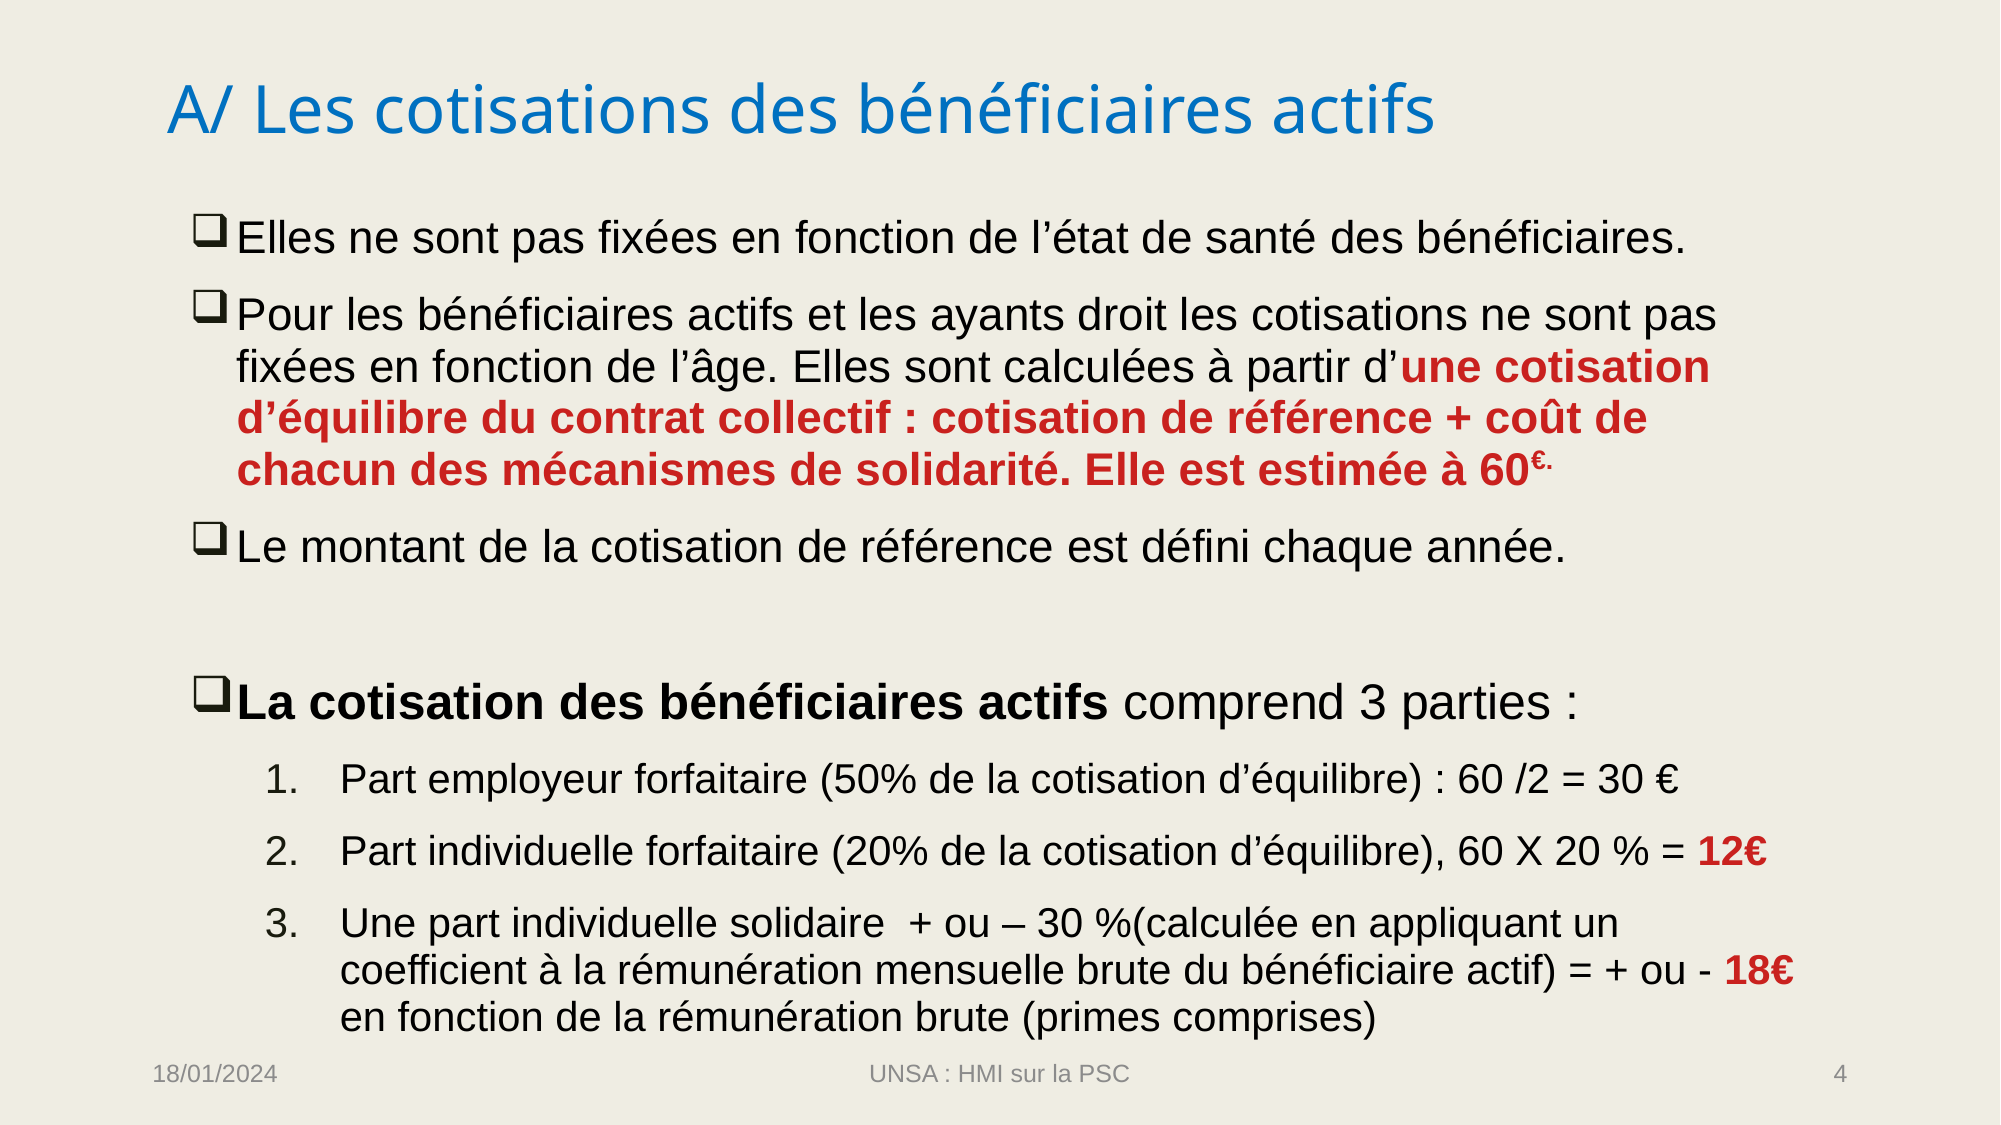

A/ Les cotisations des bénéficiaires actifs
Elles ne sont pas fixées en fonction de l’état de santé des bénéficiaires.
Pour les bénéficiaires actifs et les ayants droit les cotisations ne sont pas fixées en fonction de l’âge. Elles sont calculées à partir d’une cotisation d’équilibre du contrat collectif : cotisation de référence + coût de chacun des mécanismes de solidarité. Elle est estimée à 60€.
Le montant de la cotisation de référence est défini chaque année.
La cotisation des bénéficiaires actifs comprend 3 parties :
Part employeur forfaitaire (50% de la cotisation d’équilibre) : 60 /2 = 30 €
Part individuelle forfaitaire (20% de la cotisation d’équilibre), 60 X 20 % = 12€
Une part individuelle solidaire + ou – 30 %(calculée en appliquant un coefficient à la rémunération mensuelle brute du bénéficiaire actif) = + ou - 18€ en fonction de la rémunération brute (primes comprises)
18/01/2024
UNSA : HMI sur la PSC